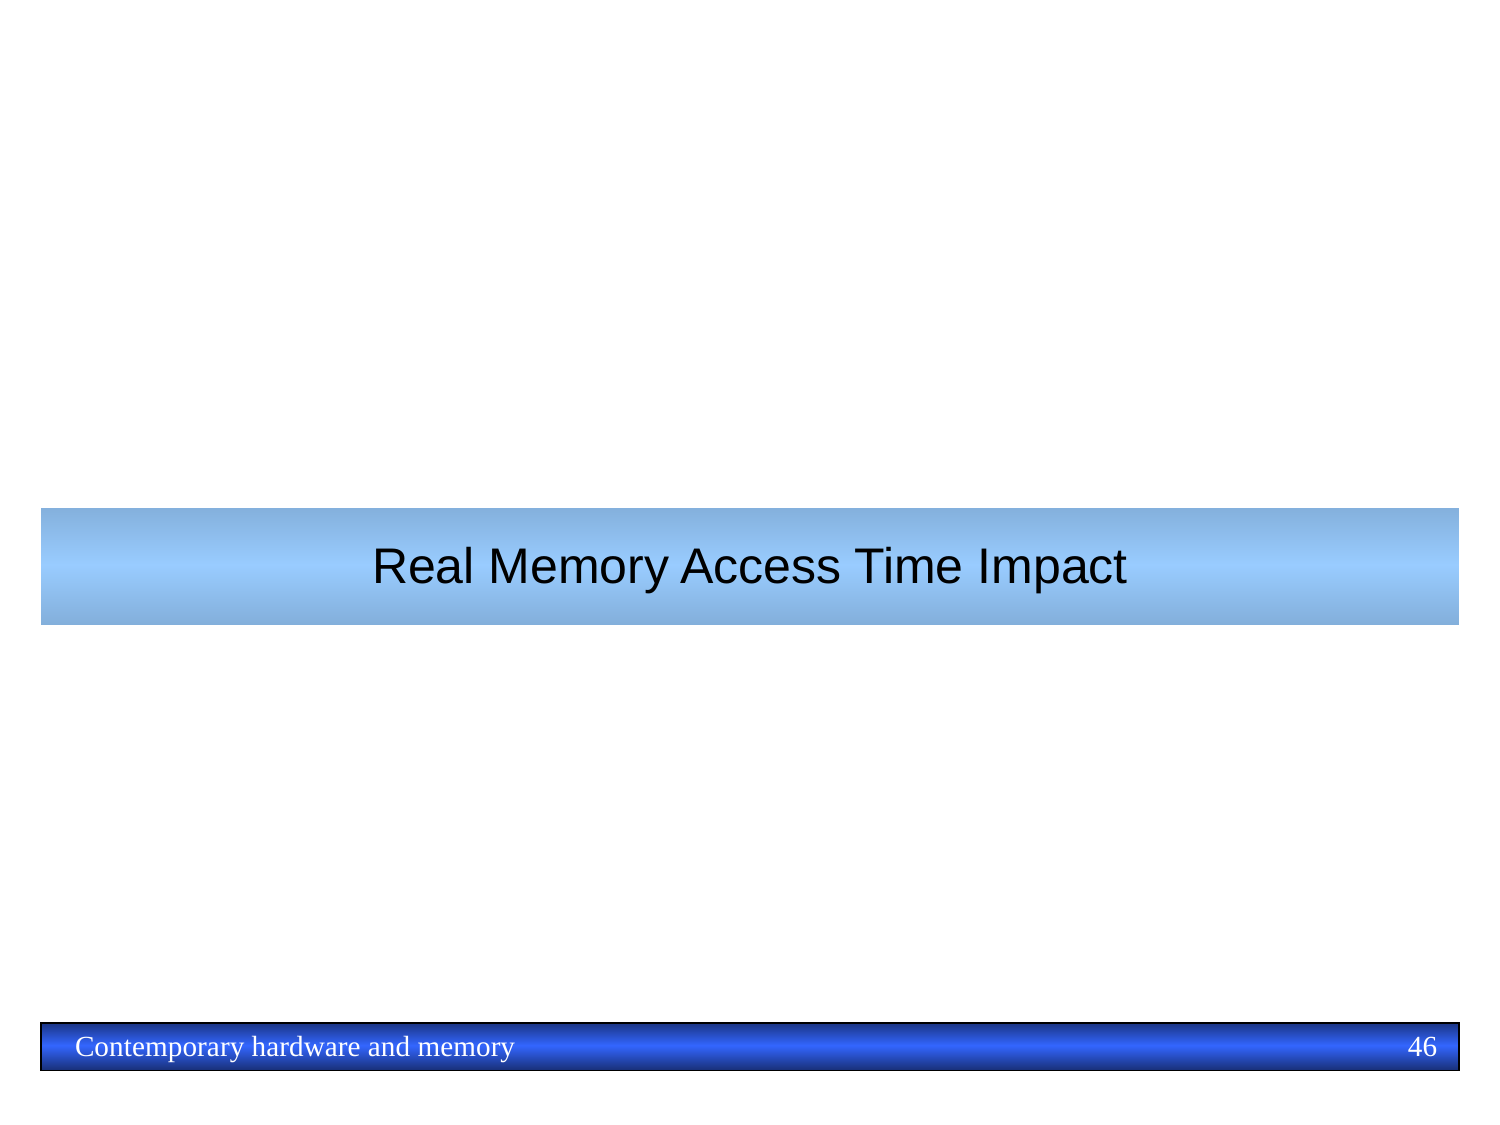

# Real Memory Access Time Impact
Contemporary hardware and memory
46